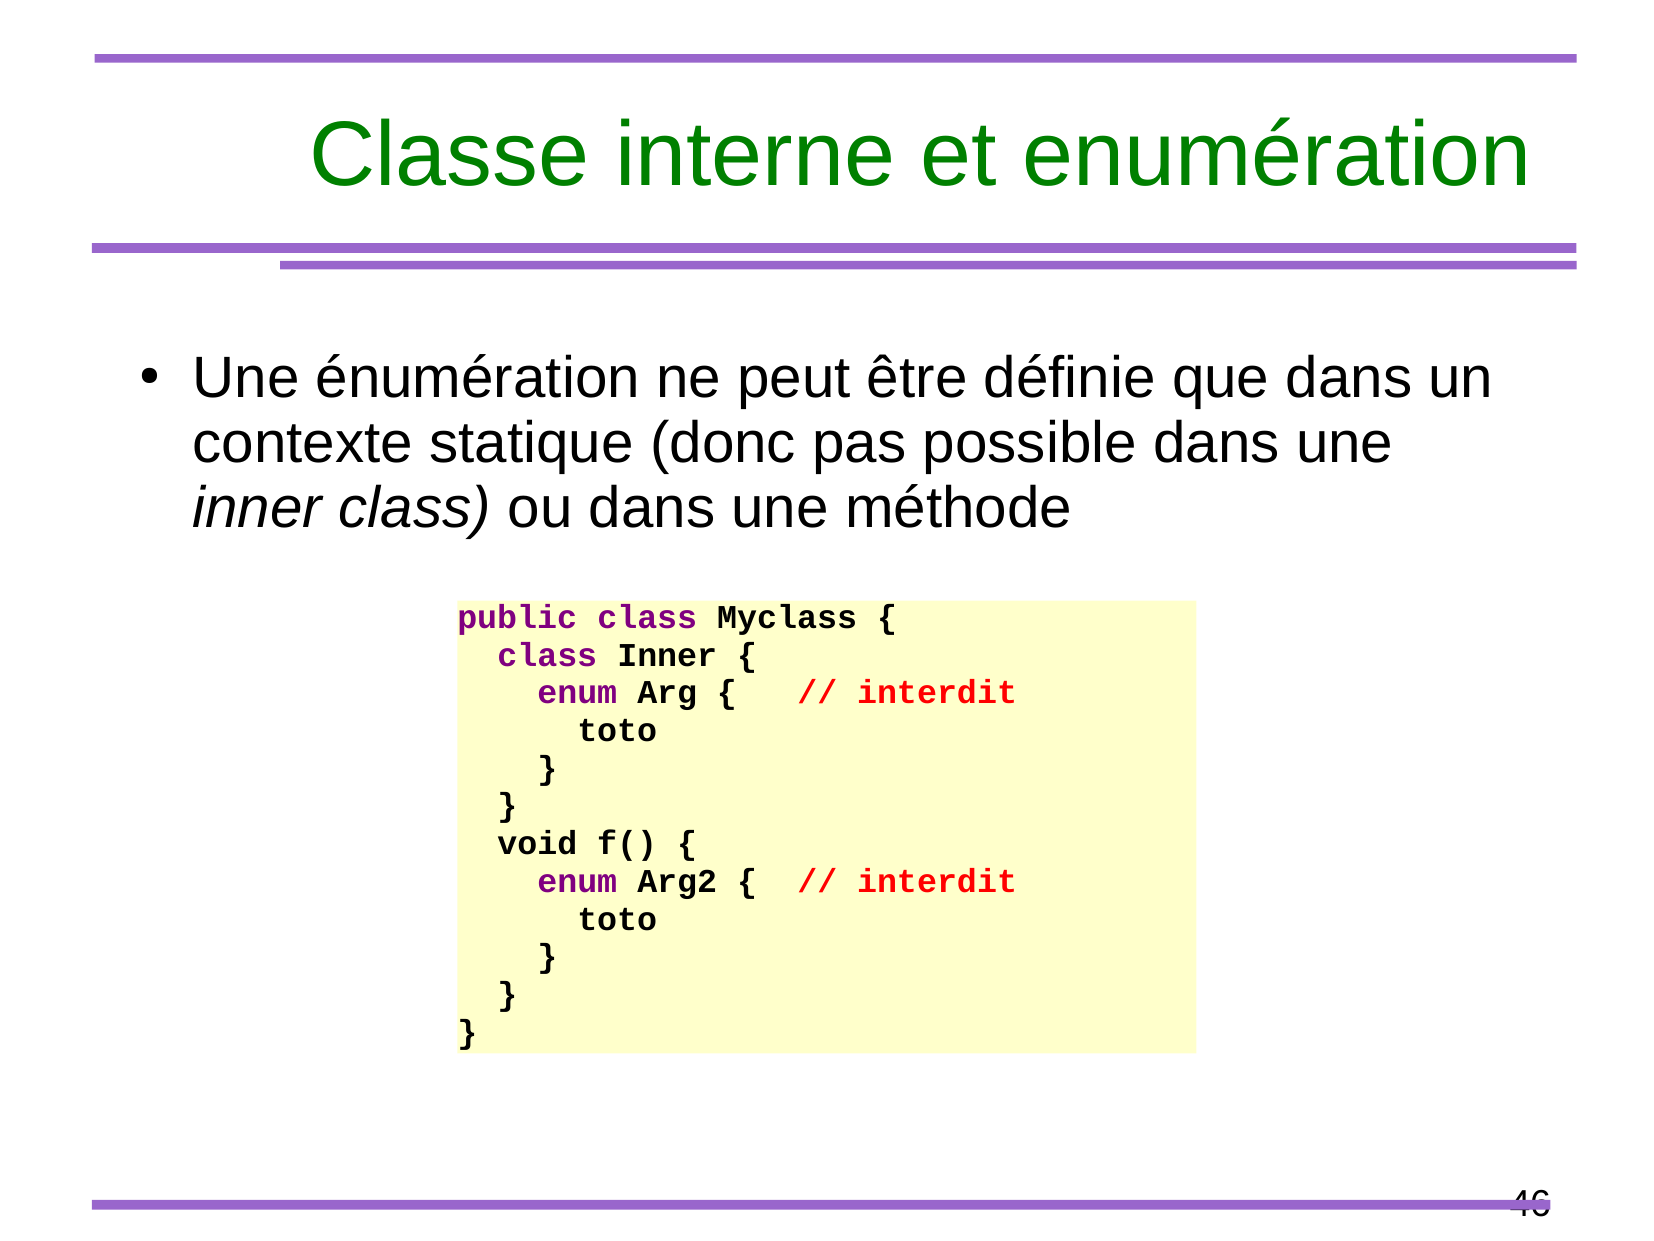

# Classe interne et enumération
Une énumération ne peut être définie que dans un contexte statique (donc pas possible dans une inner class) ou dans une méthode
public class Myclass {
 class Inner {
 enum Arg { // interdit
 toto
 }
 }
 void f() {
 enum Arg2 { // interdit
 toto
 }
 }
}